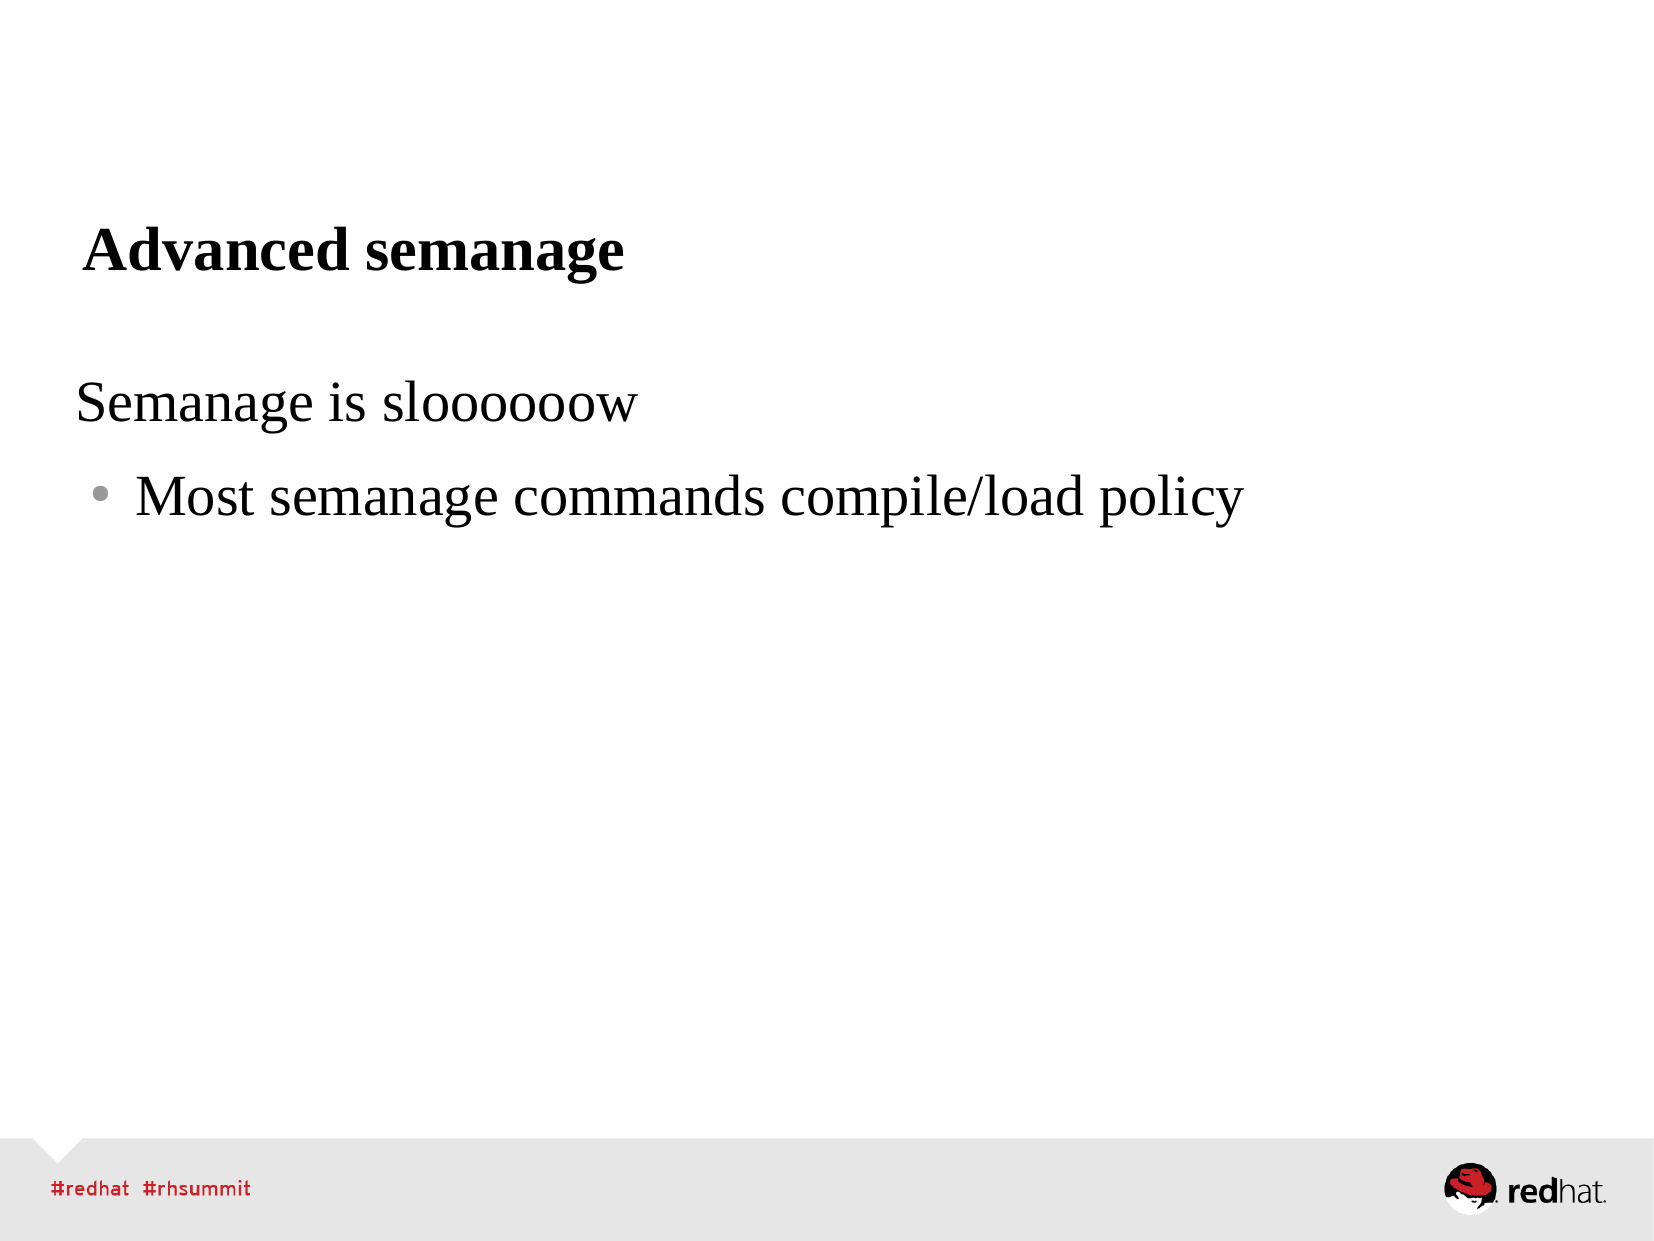

# Advanced semanage
Semanage is sloooooow
Most semanage commands compile/load policy